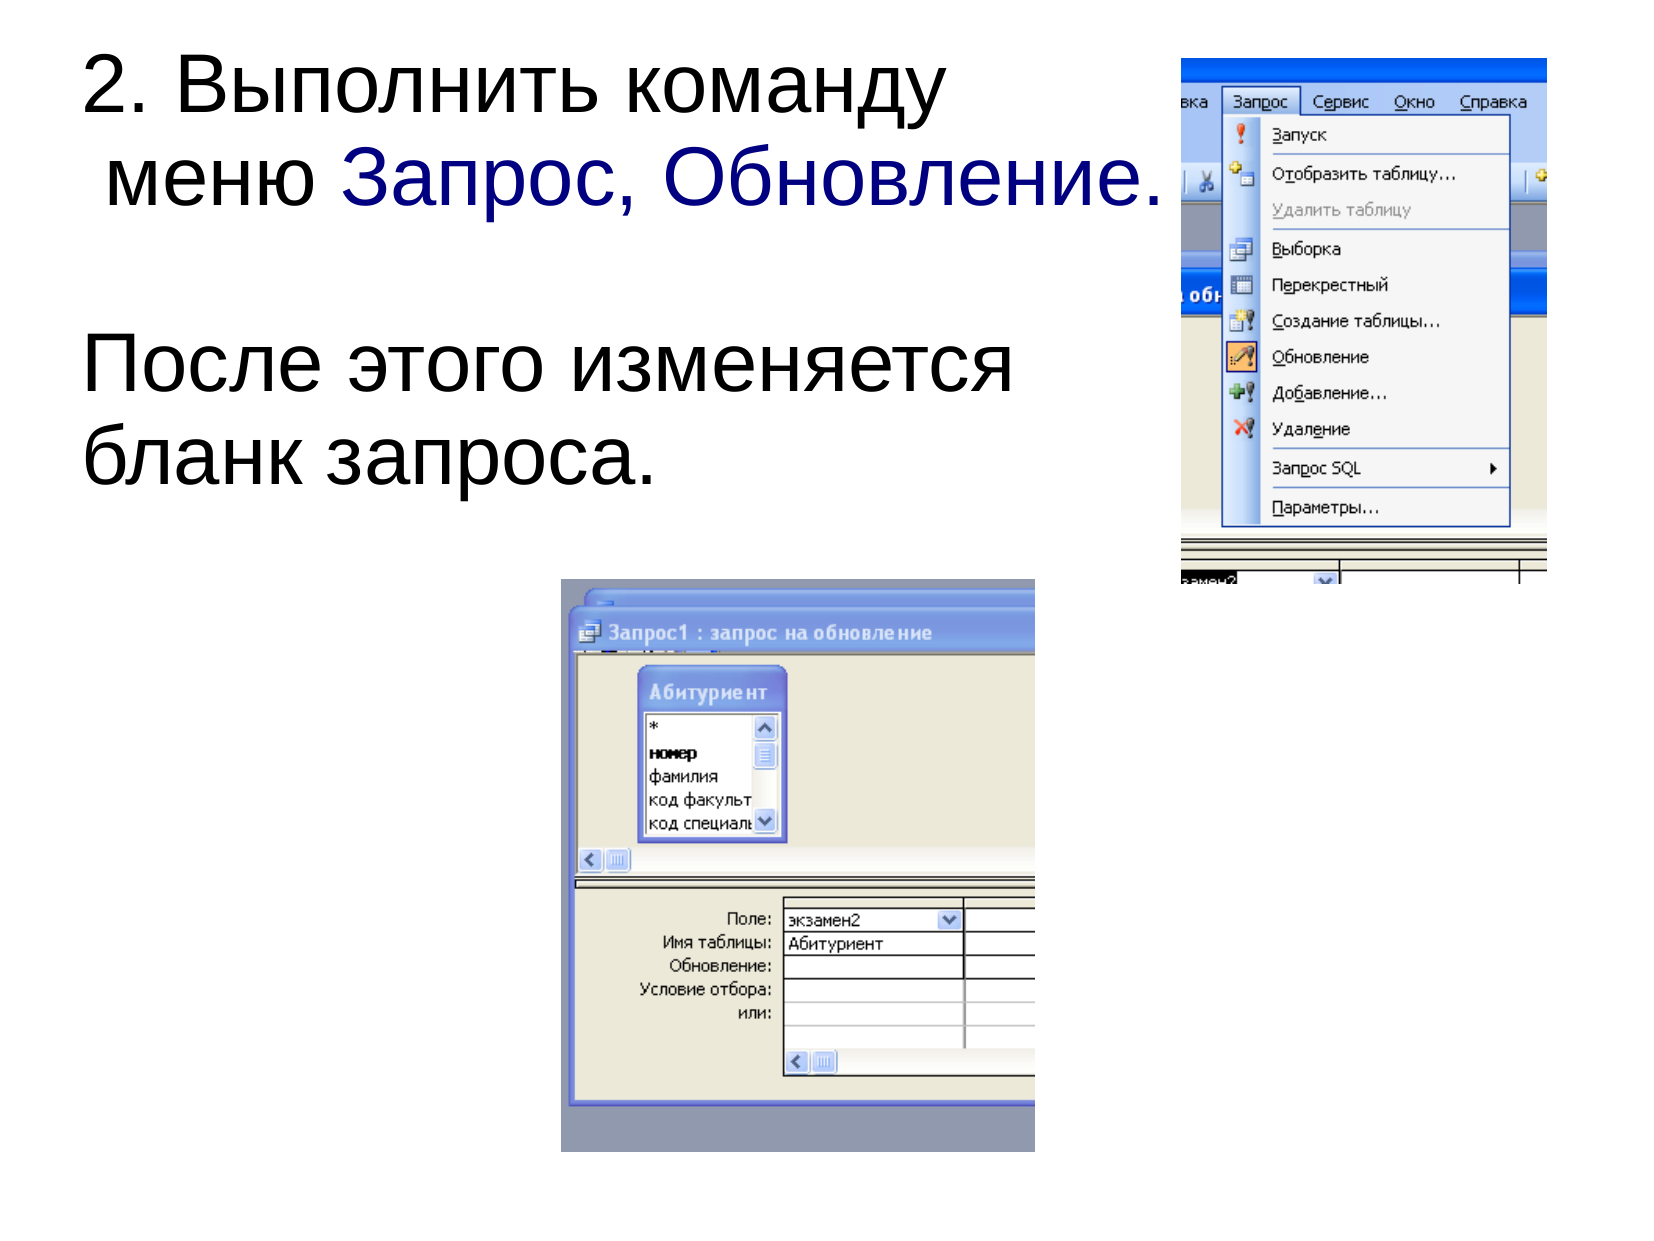

2. Выполнить команду
 меню Запрос, Обновление.
После этого изменяется
бланк запроса.